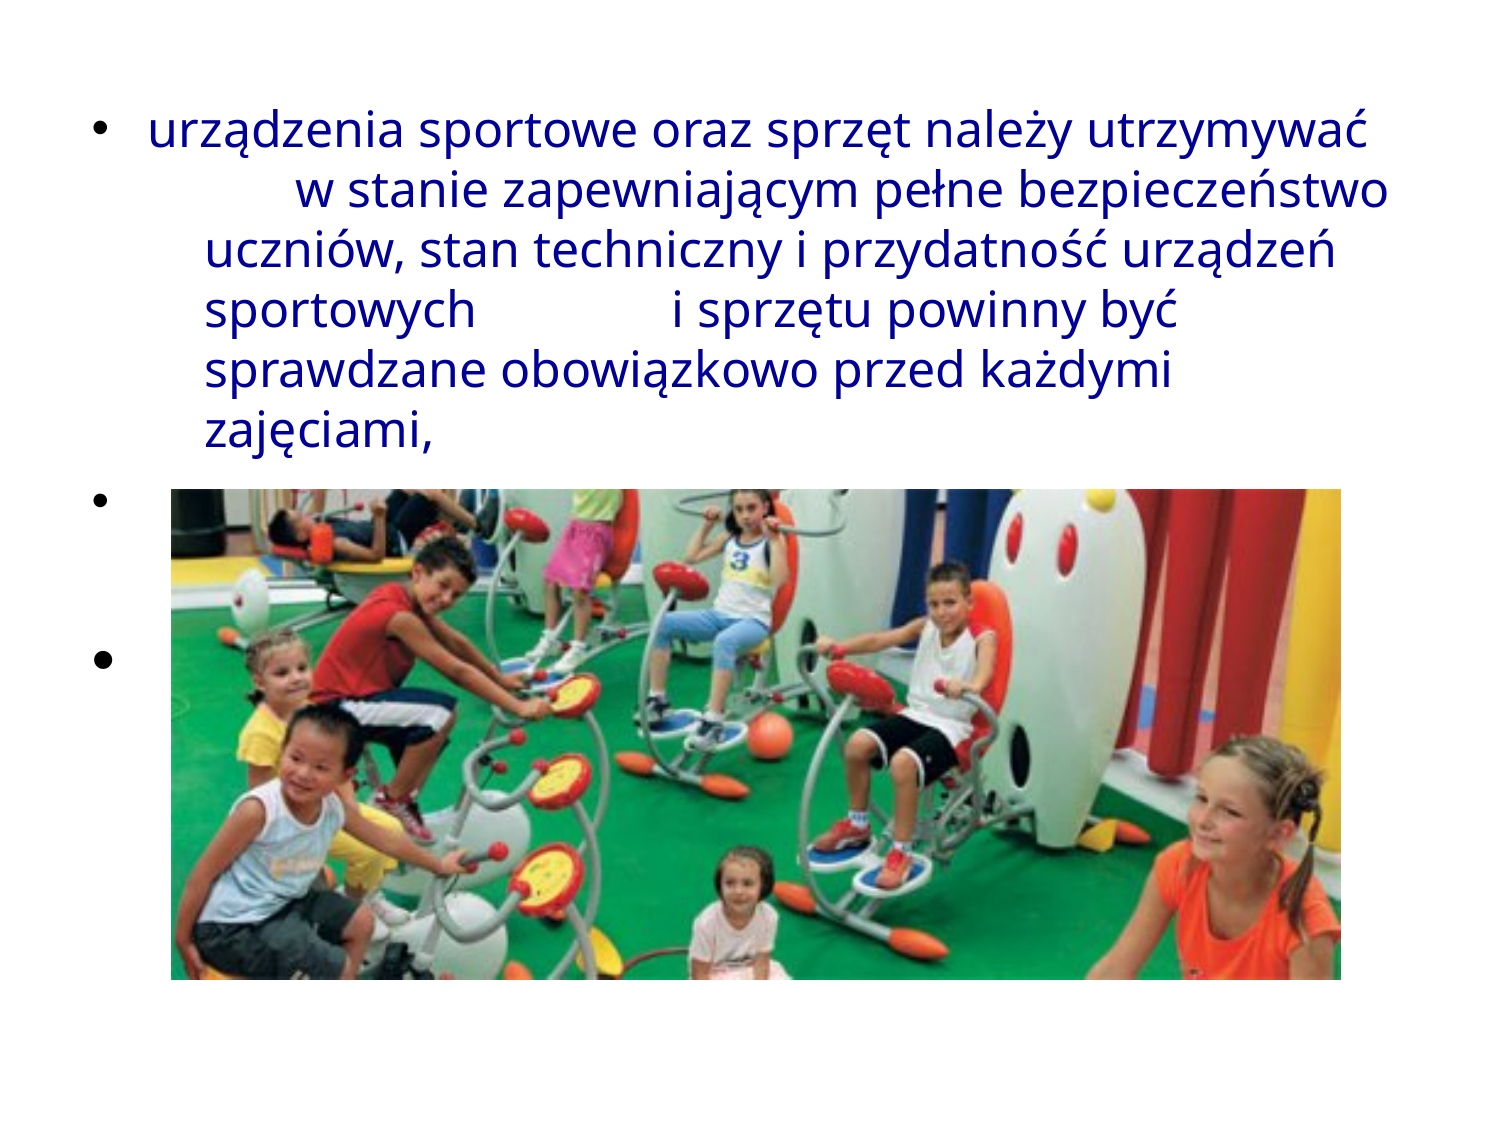

#
urządzenia sportowe oraz sprzęt należy utrzymywać w stanie zapewniającym pełne bezpieczeństwo uczniów, stan techniczny i przydatność urządzeń sportowych i sprzętu powinny być sprawdzane obowiązkowo przed każdymi zajęciami,